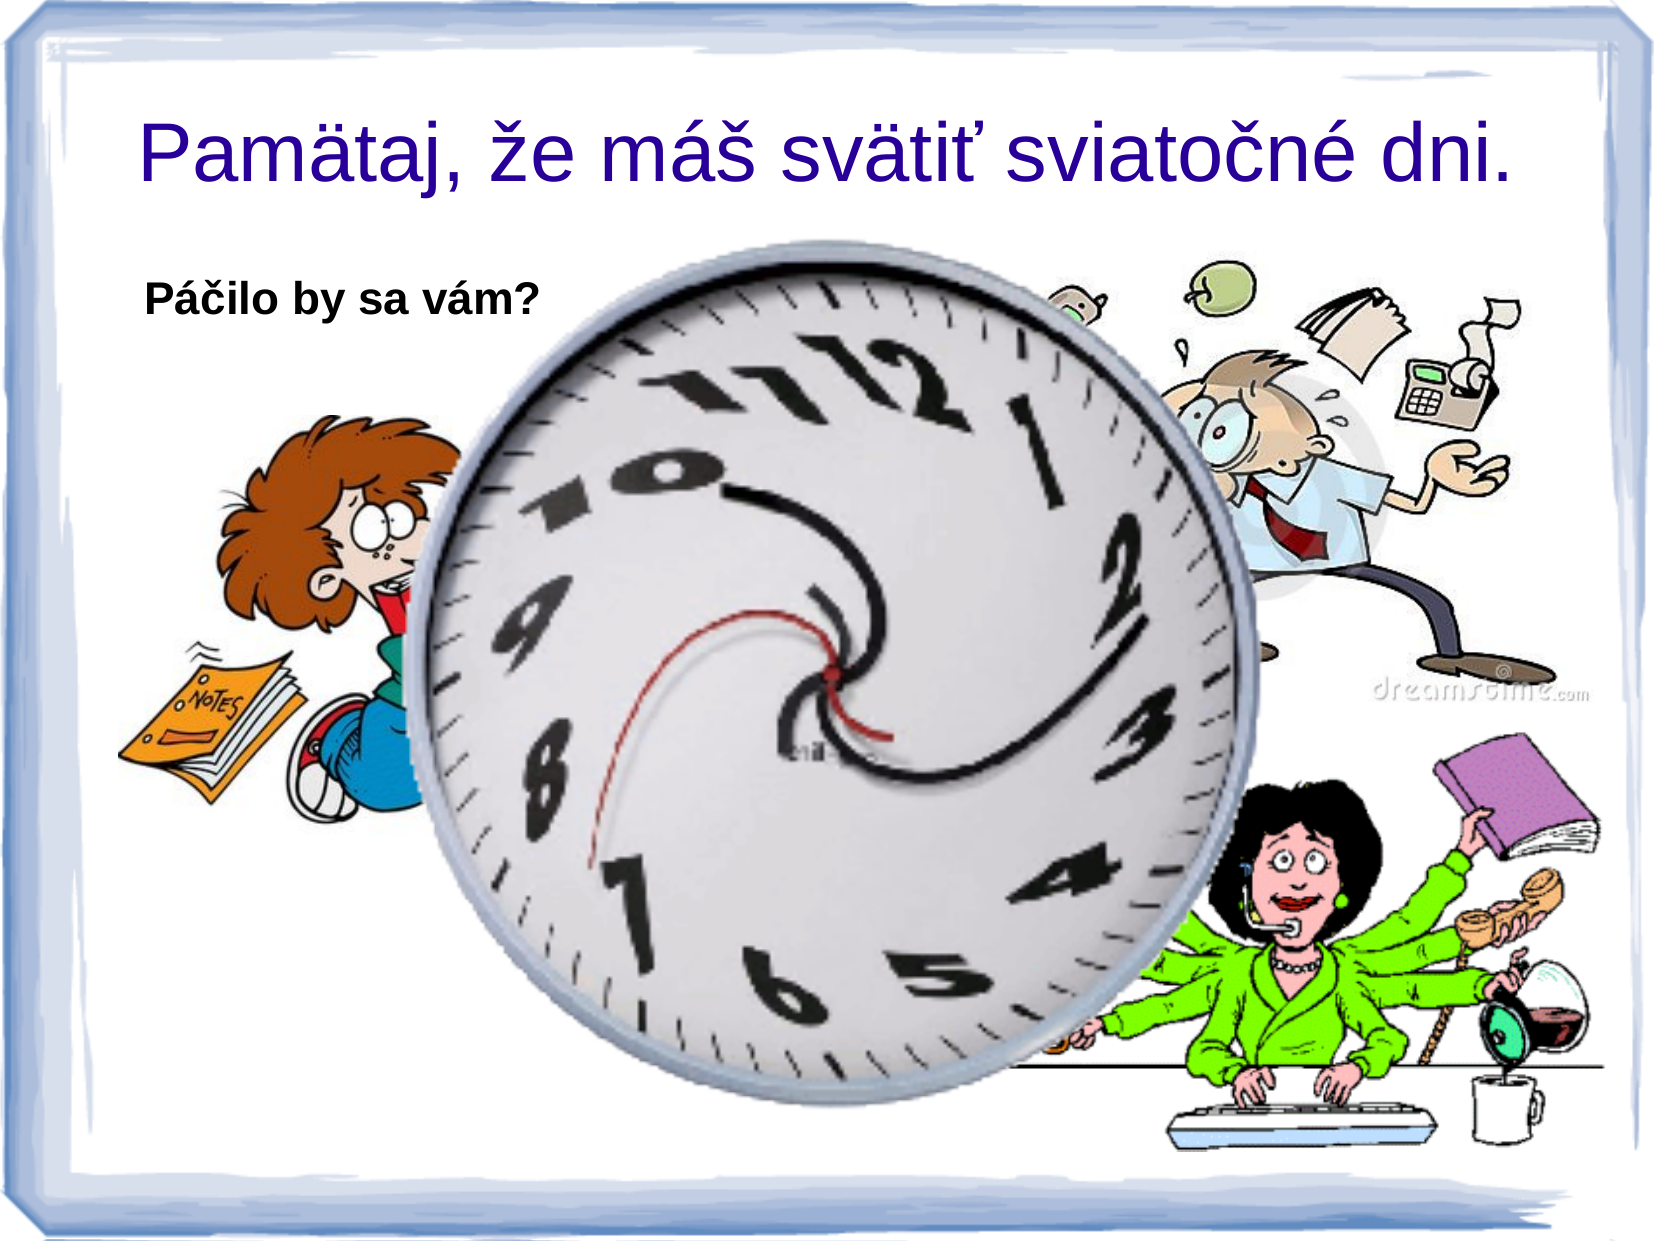

# Pamätaj, že máš svätiť sviatočné dni.
Páčilo by sa vám?